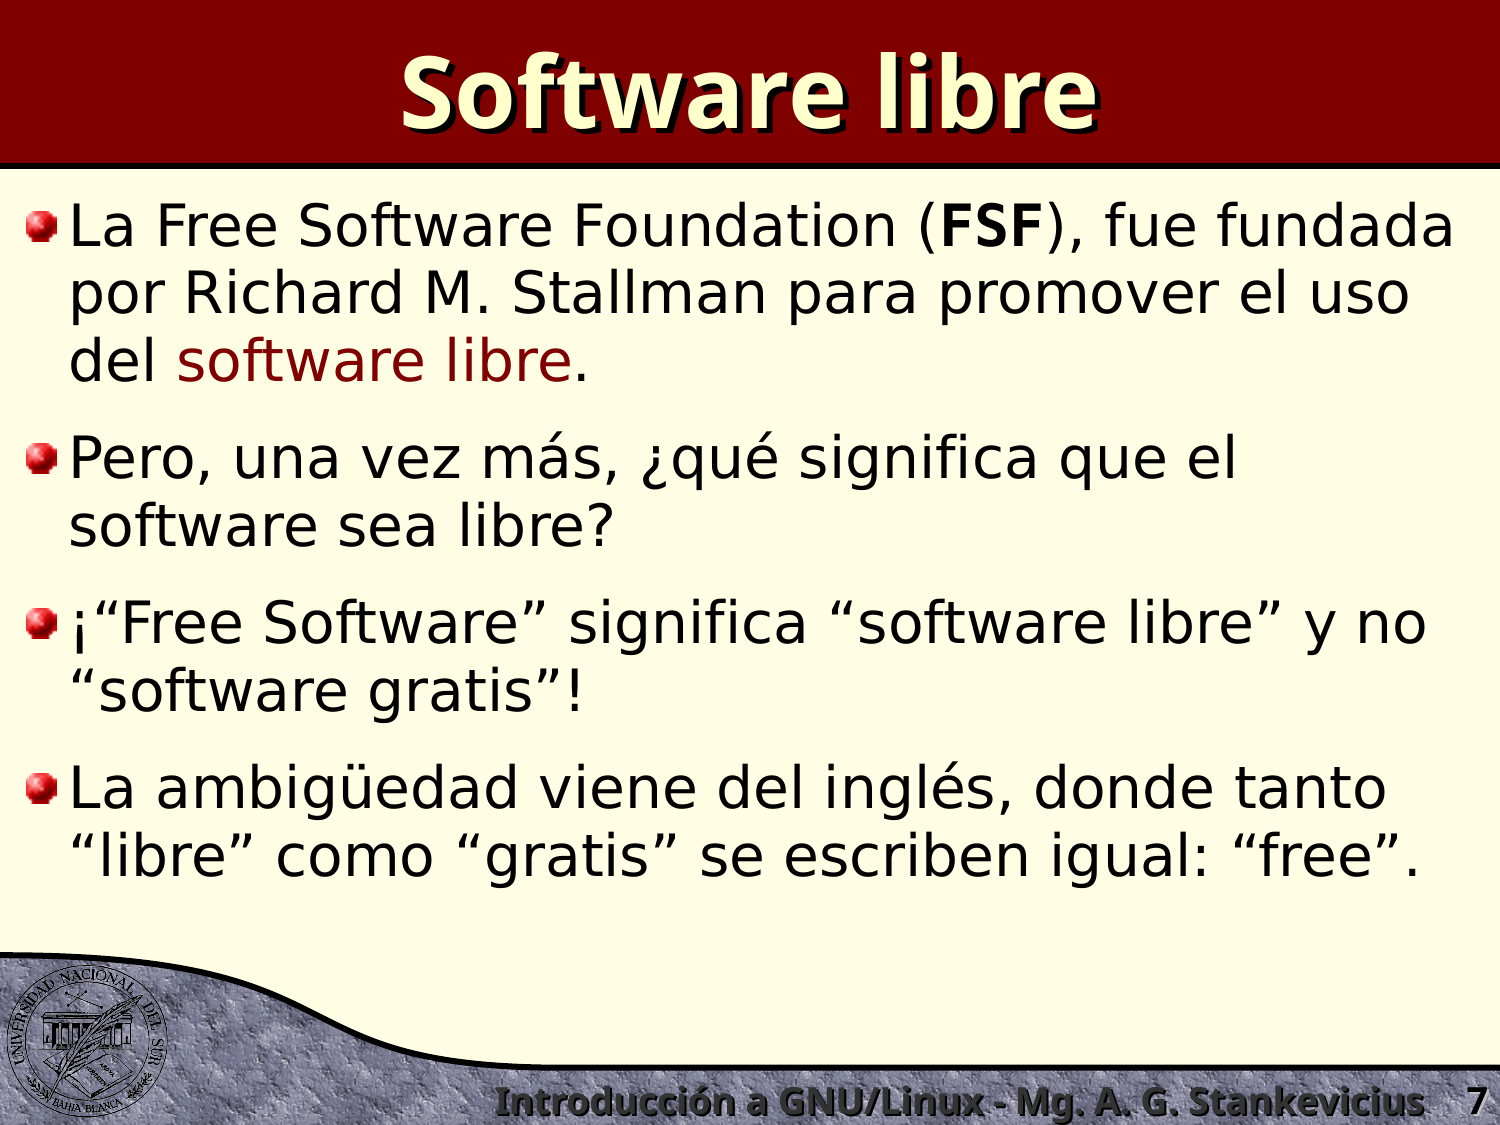

# Software libre
La Free Software Foundation (FSF), fue fundada por Richard M. Stallman para promover el uso del software libre.
Pero, una vez más, ¿qué significa que el software sea libre?
¡“Free Software” significa “software libre” y no “software gratis”!
La ambigüedad viene del inglés, donde tanto “libre” como “gratis” se escriben igual: “free”.
7